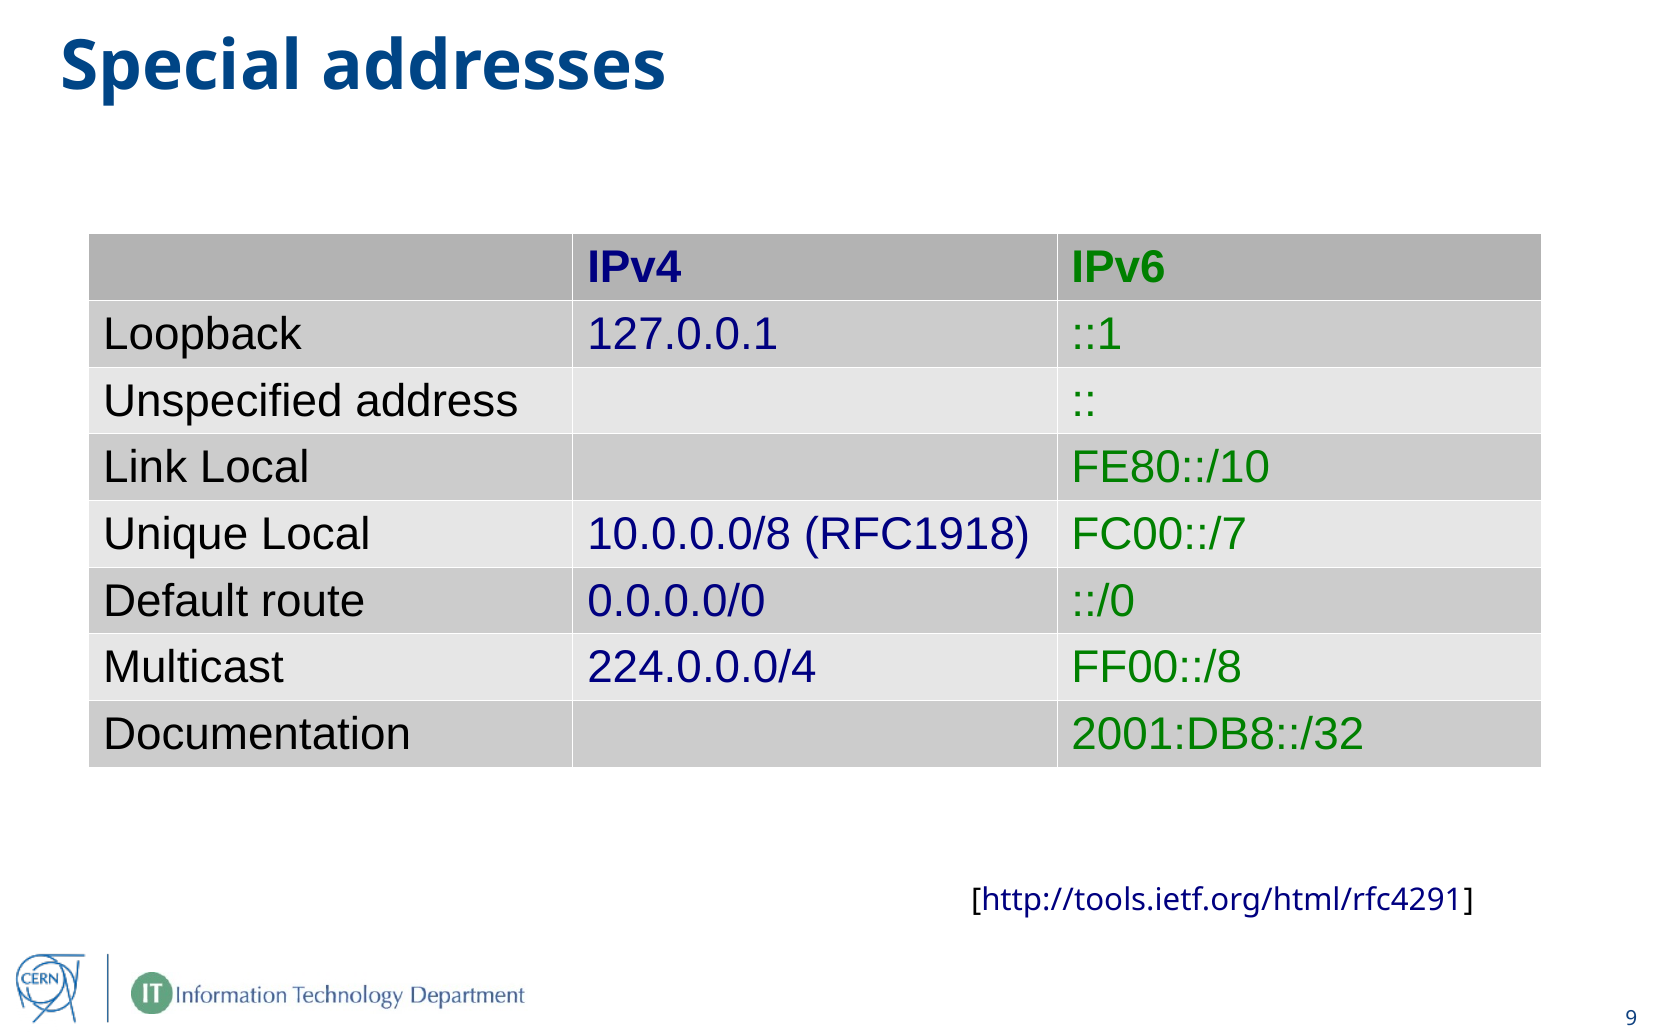

# Special addresses
| | IPv4 | IPv6 |
| --- | --- | --- |
| Loopback | 127.0.0.1 | ::1 |
| Unspecified address | | :: |
| Link Local | | FE80::/10 |
| Unique Local | 10.0.0.0/8 (RFC1918) | FC00::/7 |
| Default route | 0.0.0.0/0 | ::/0 |
| Multicast | 224.0.0.0/4 | FF00::/8 |
| Documentation | | 2001:DB8::/32 |
[http://tools.ietf.org/html/rfc4291]